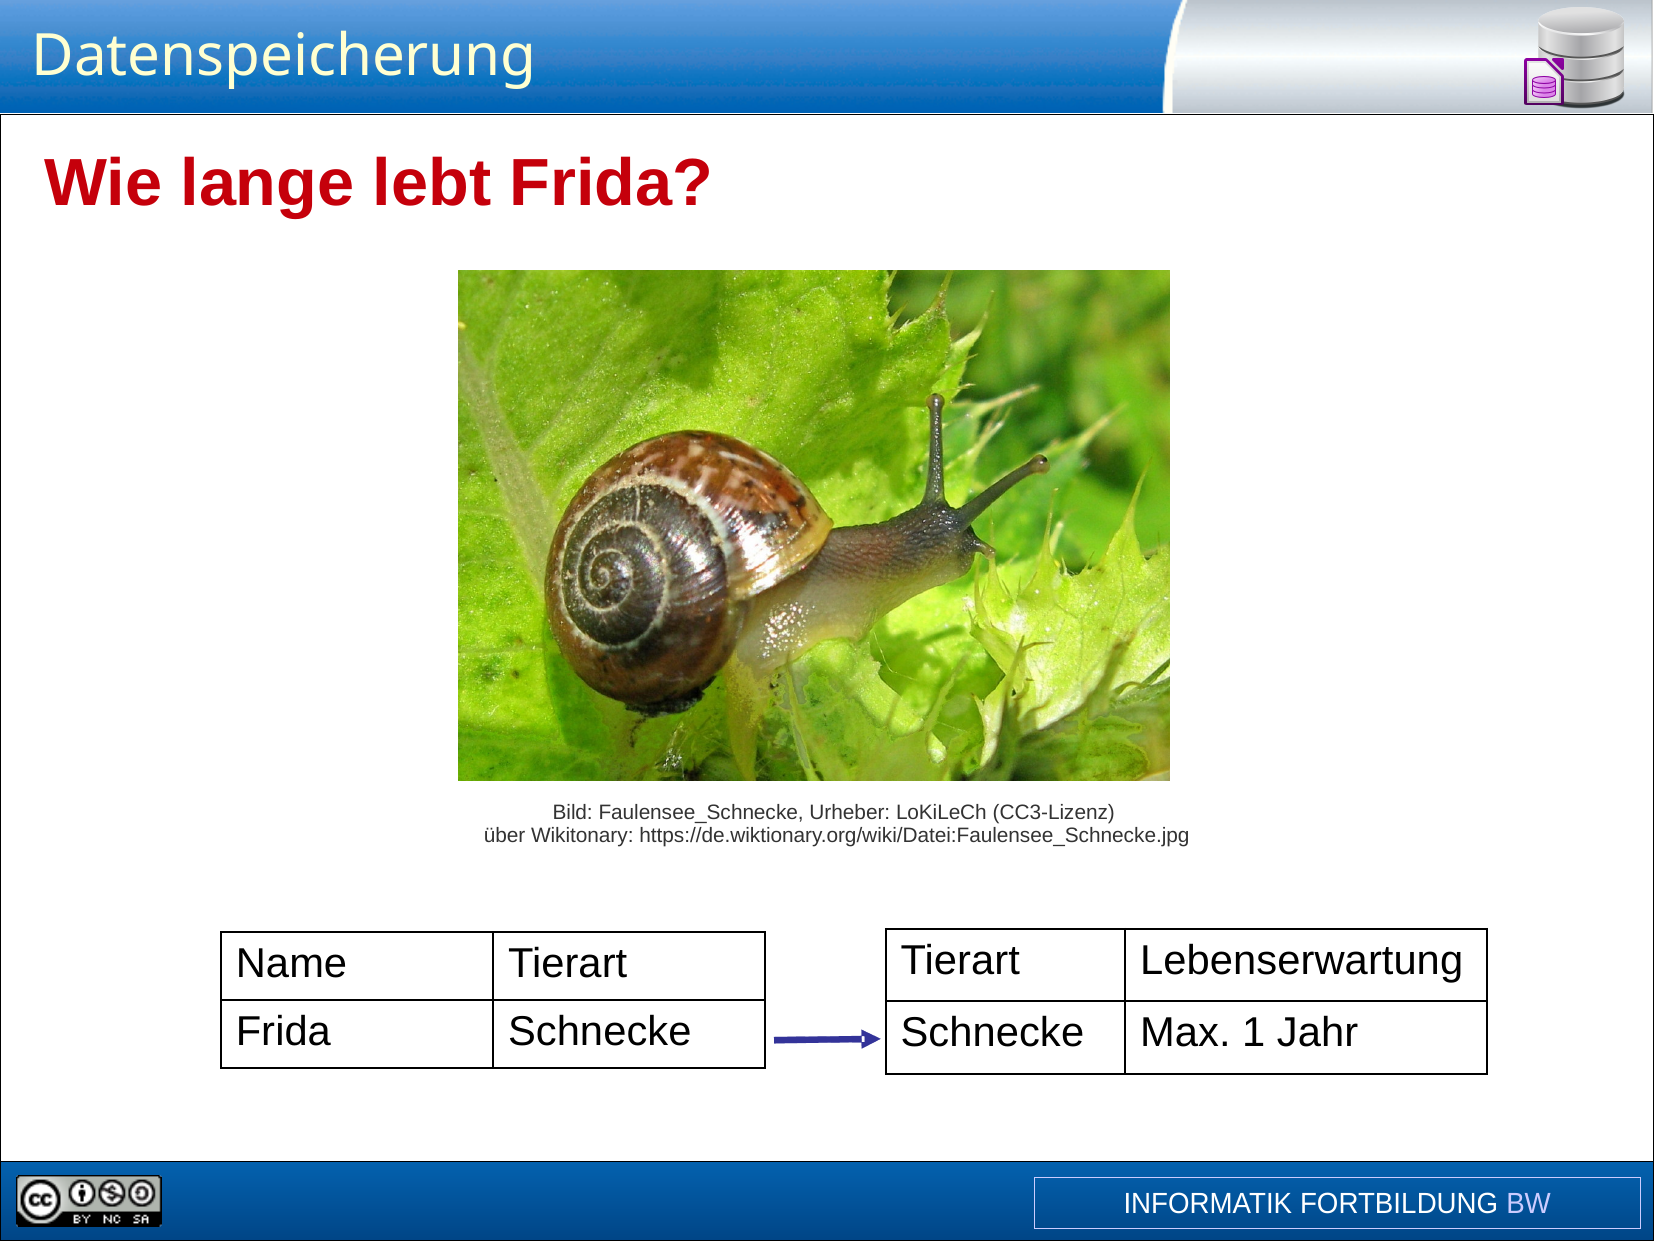

# Datenspeicherung
Wie lange lebt Frida?
Bild: Faulensee_Schnecke, Urheber: LoKiLeCh (CC3-Lizenz)
über Wikitonary: https://de.wiktionary.org/wiki/Datei:Faulensee_Schnecke.jpg
| Tierart | Lebenserwartung |
| --- | --- |
| Schnecke | Max. 1 Jahr |
| Name | Tierart |
| --- | --- |
| Frida | Schnecke |